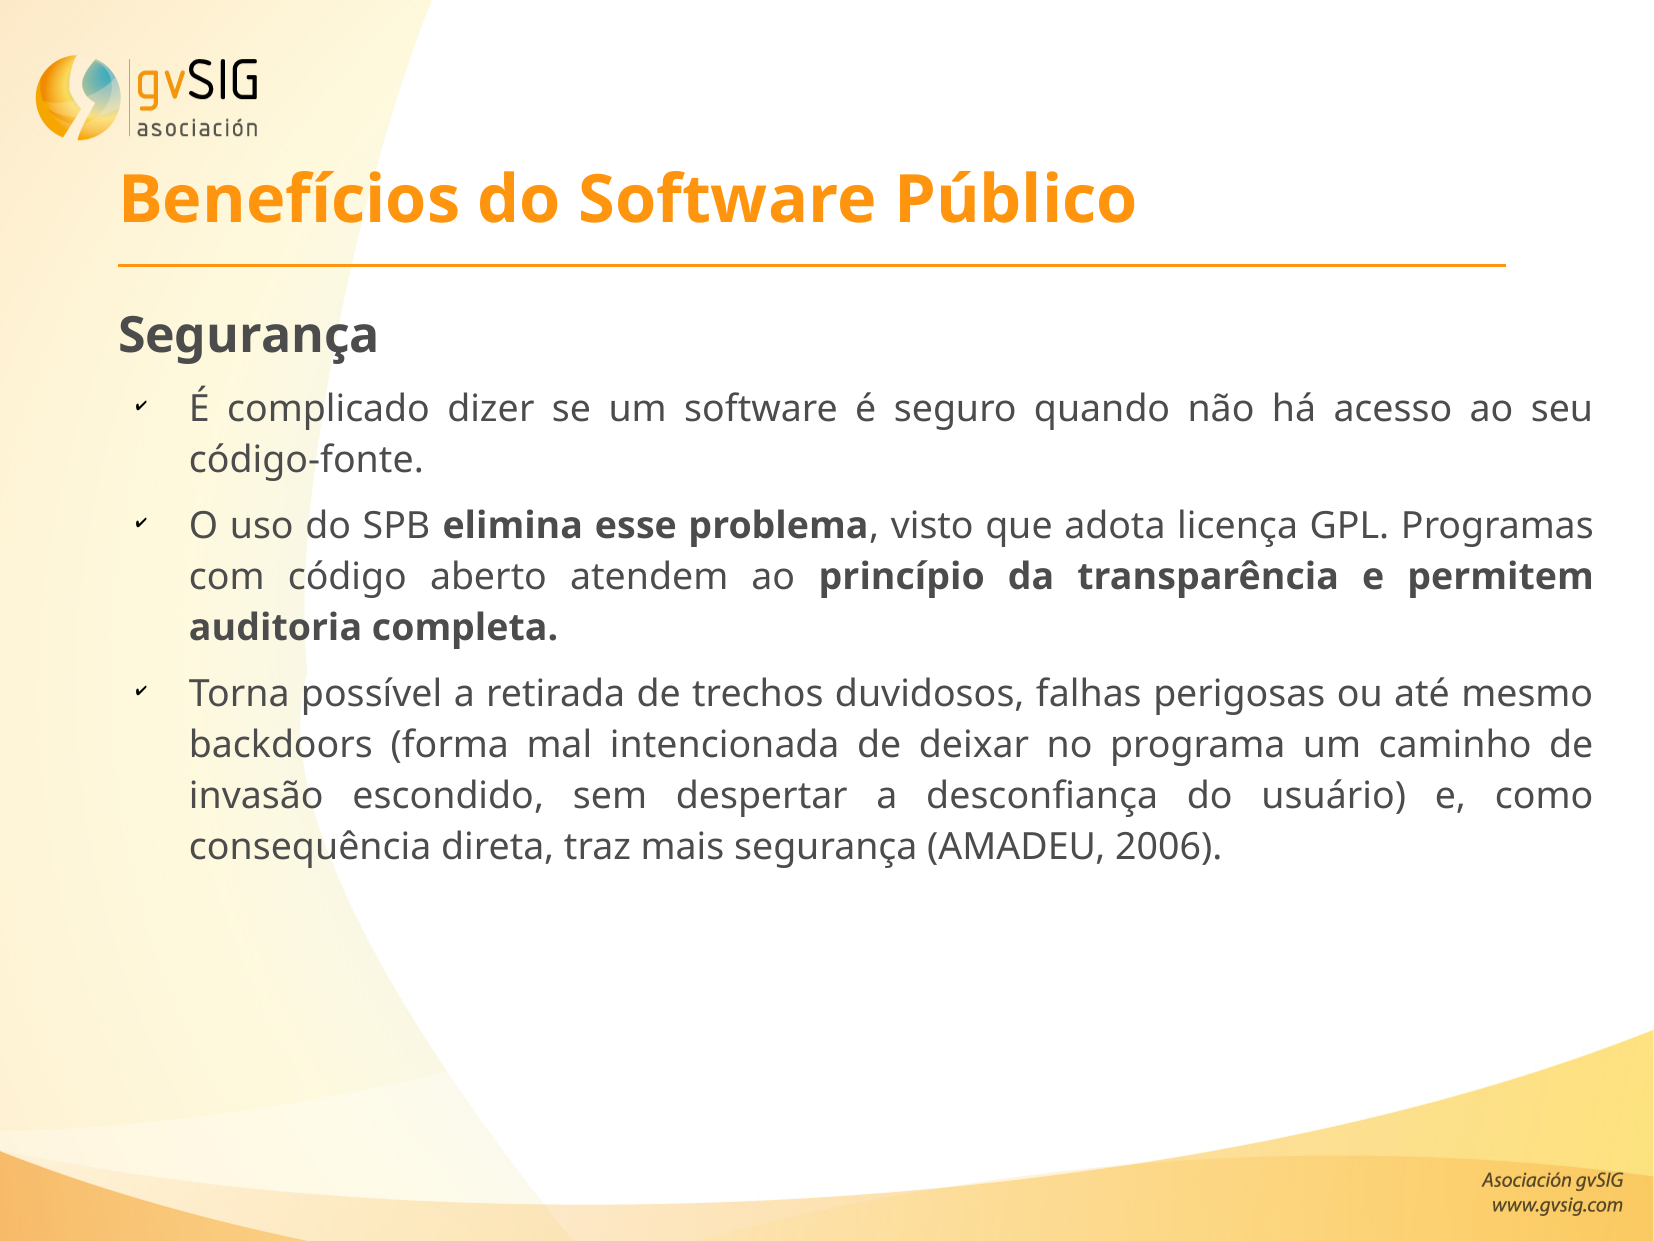

# Benefícios do Software Público
Segurança
É complicado dizer se um software é seguro quando não há acesso ao seu código-fonte.
O uso do SPB elimina esse problema, visto que adota licença GPL. Programas com código aberto atendem ao princípio da transparência e permitem auditoria completa.
Torna possível a retirada de trechos duvidosos, falhas perigosas ou até mesmo backdoors (forma mal intencionada de deixar no programa um caminho de invasão escondido, sem despertar a desconfiança do usuário) e, como consequência direta, traz mais segurança (AMADEU, 2006).